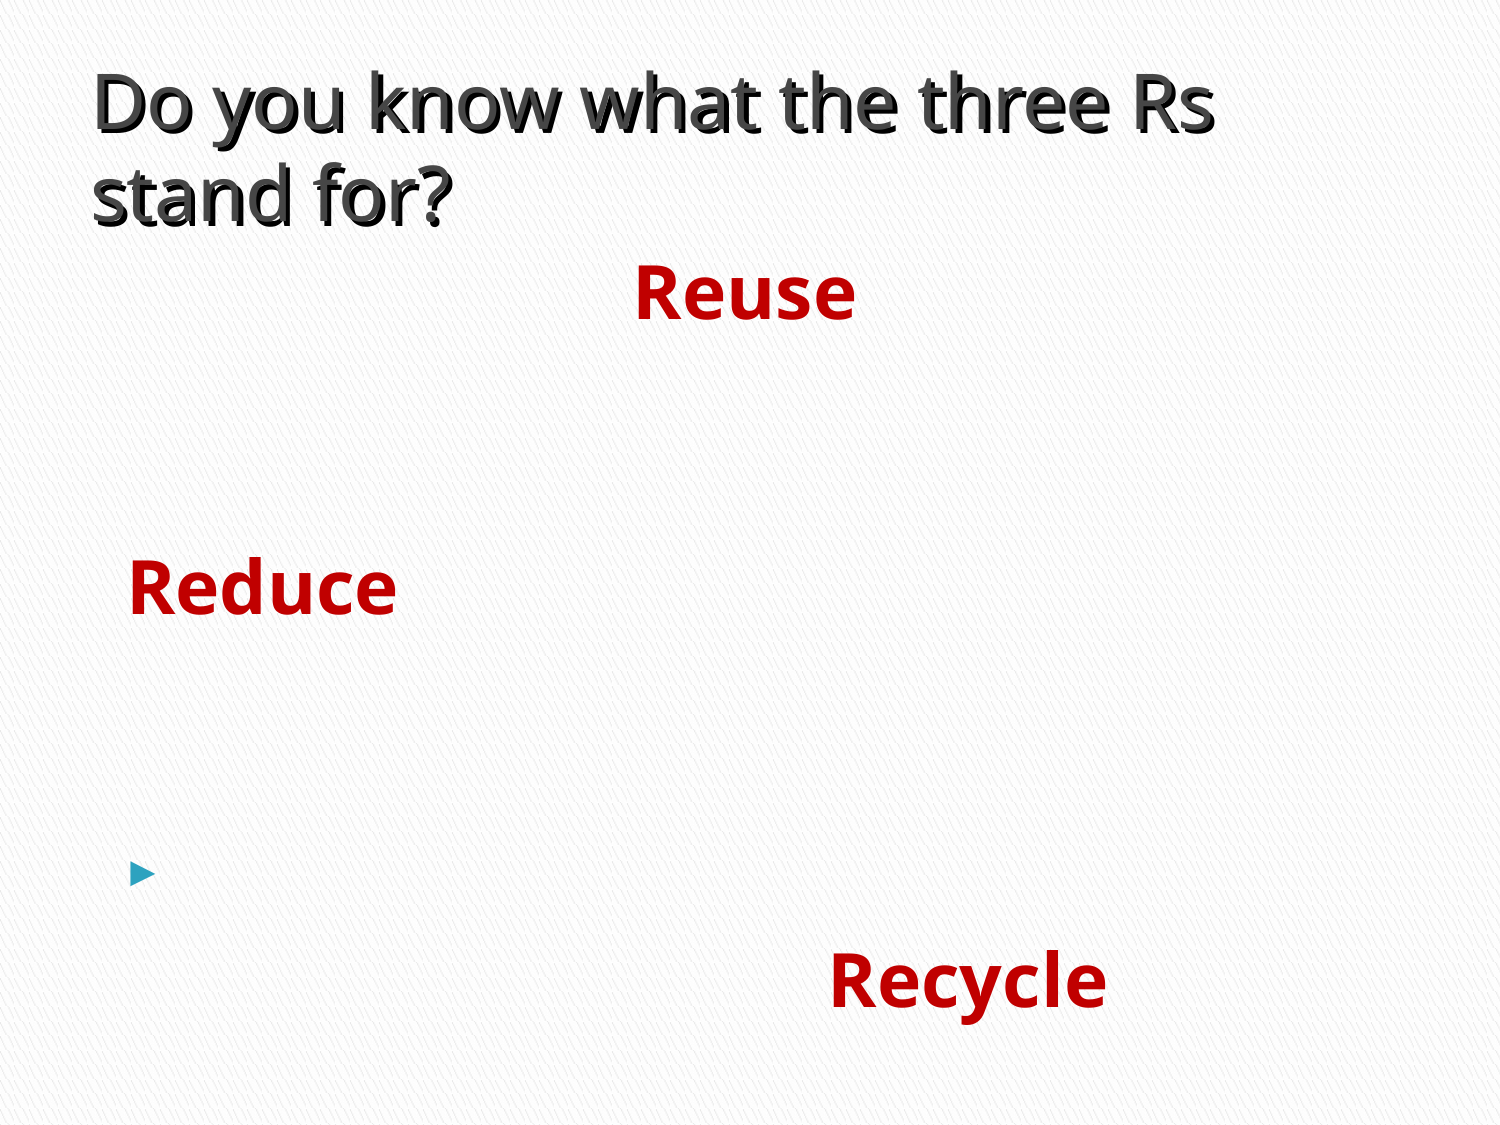

# Do you know what the three Rs stand for?
 Reuse
Reduce
 Recycle